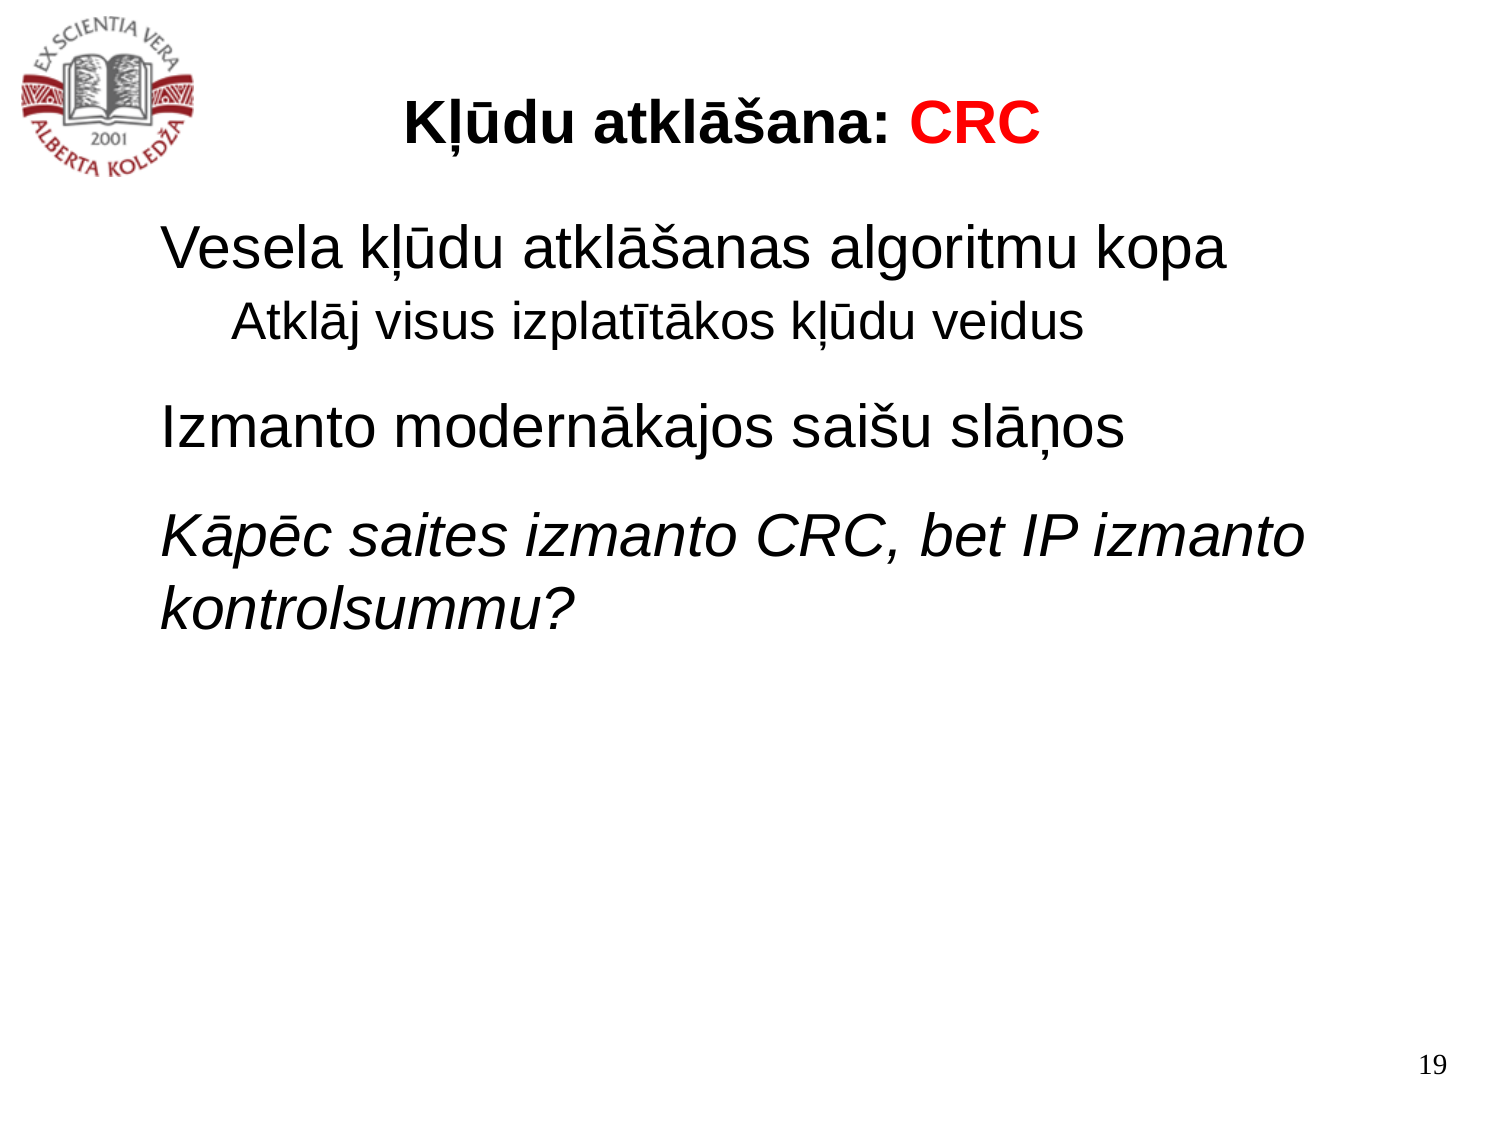

# Kļūdu atklāšana: CRC
Vesela kļūdu atklāšanas algoritmu kopa
Atklāj visus izplatītākos kļūdu veidus
Izmanto modernākajos saišu slāņos
Kāpēc saites izmanto CRC, bet IP izmanto kontrolsummu?